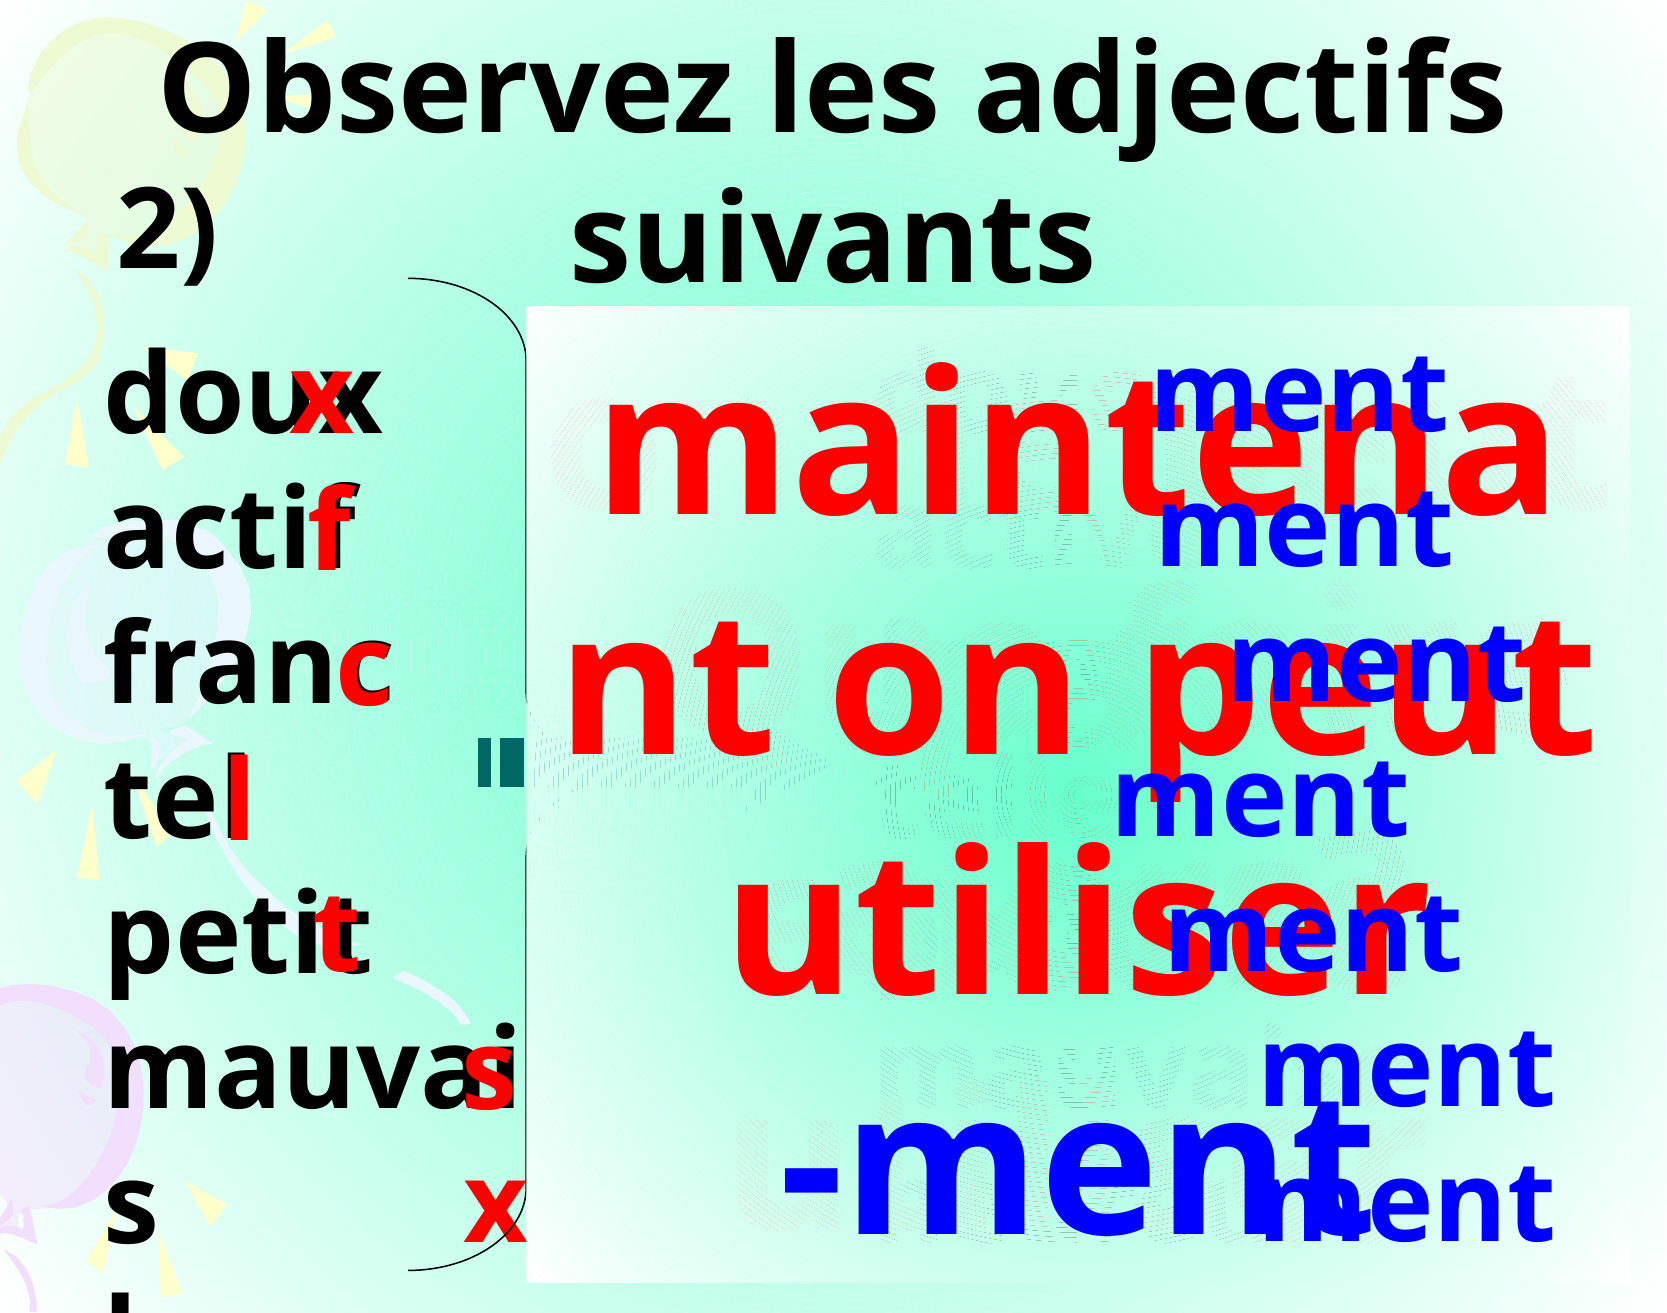

Observez les adjectifs suivants
2)
on ne peut pas encore utiliser
-ment
maintenant on peut utiliser
-ment
 ment
 ment
 ment
ment
 ment
 ment
 ment
doux
actif
franc
tel
petit
mauvais
heureux
x
douce
active
franche
telle
petite
mauvaise
heureuse
f
Que faire alors?
c
l
t
s
x